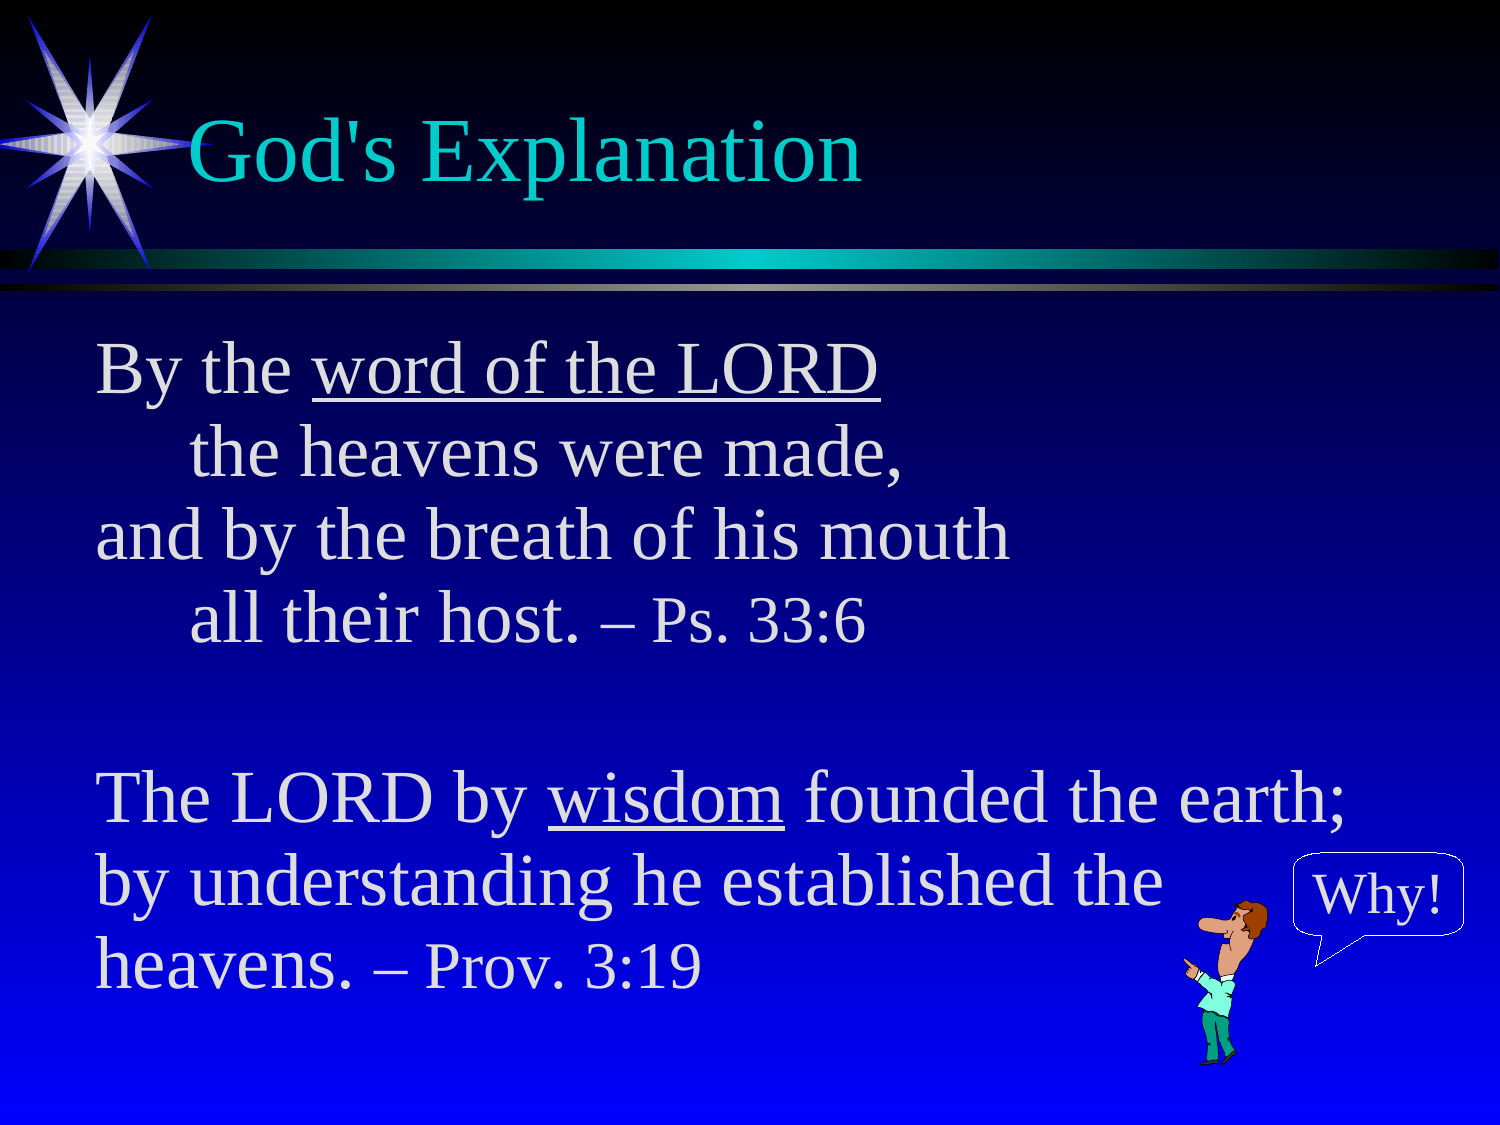

# God's Explanation
By the word of the LORD
 the heavens were made,
and by the breath of his mouth
 all their host. – Ps. 33:6
The LORD by wisdom founded the earth;
by understanding he established the heavens. – Prov. 3:19
Why!